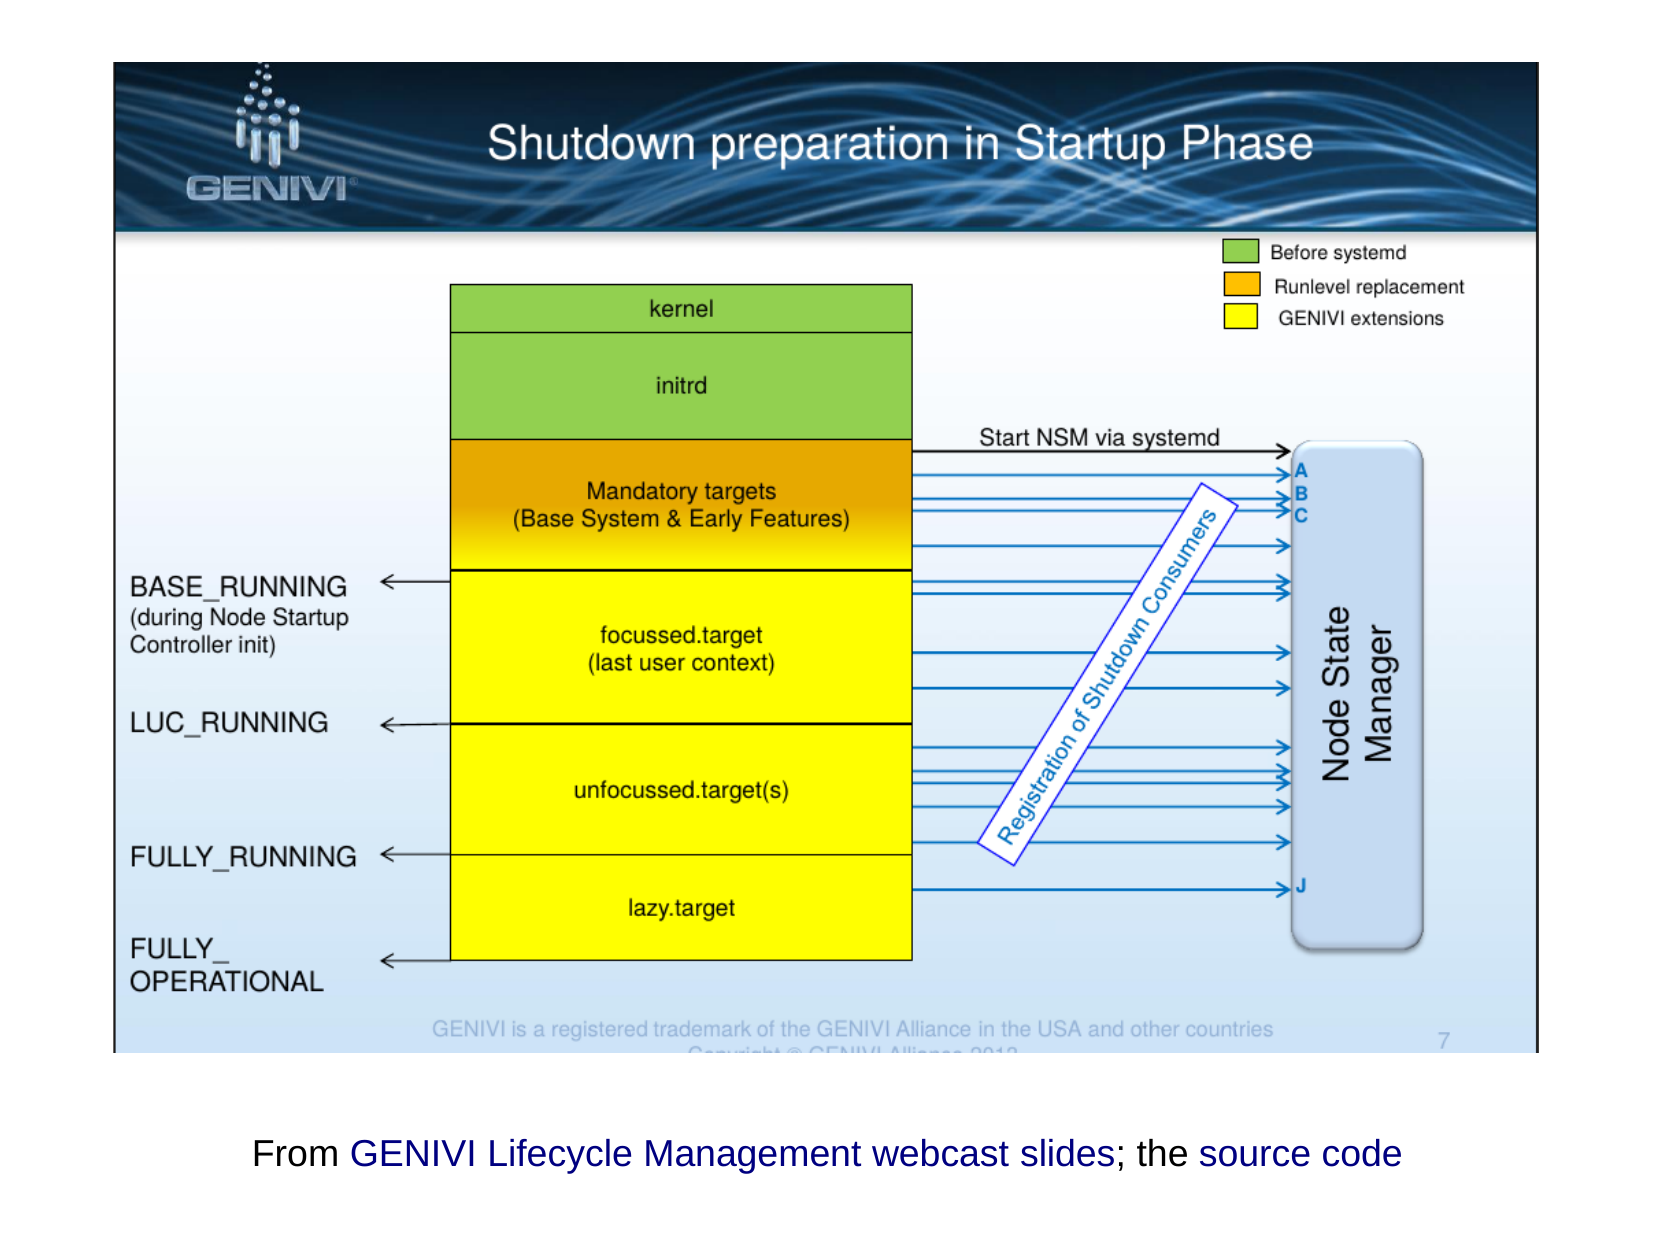

From GENIVI Lifecycle Management webcast slides; the source code